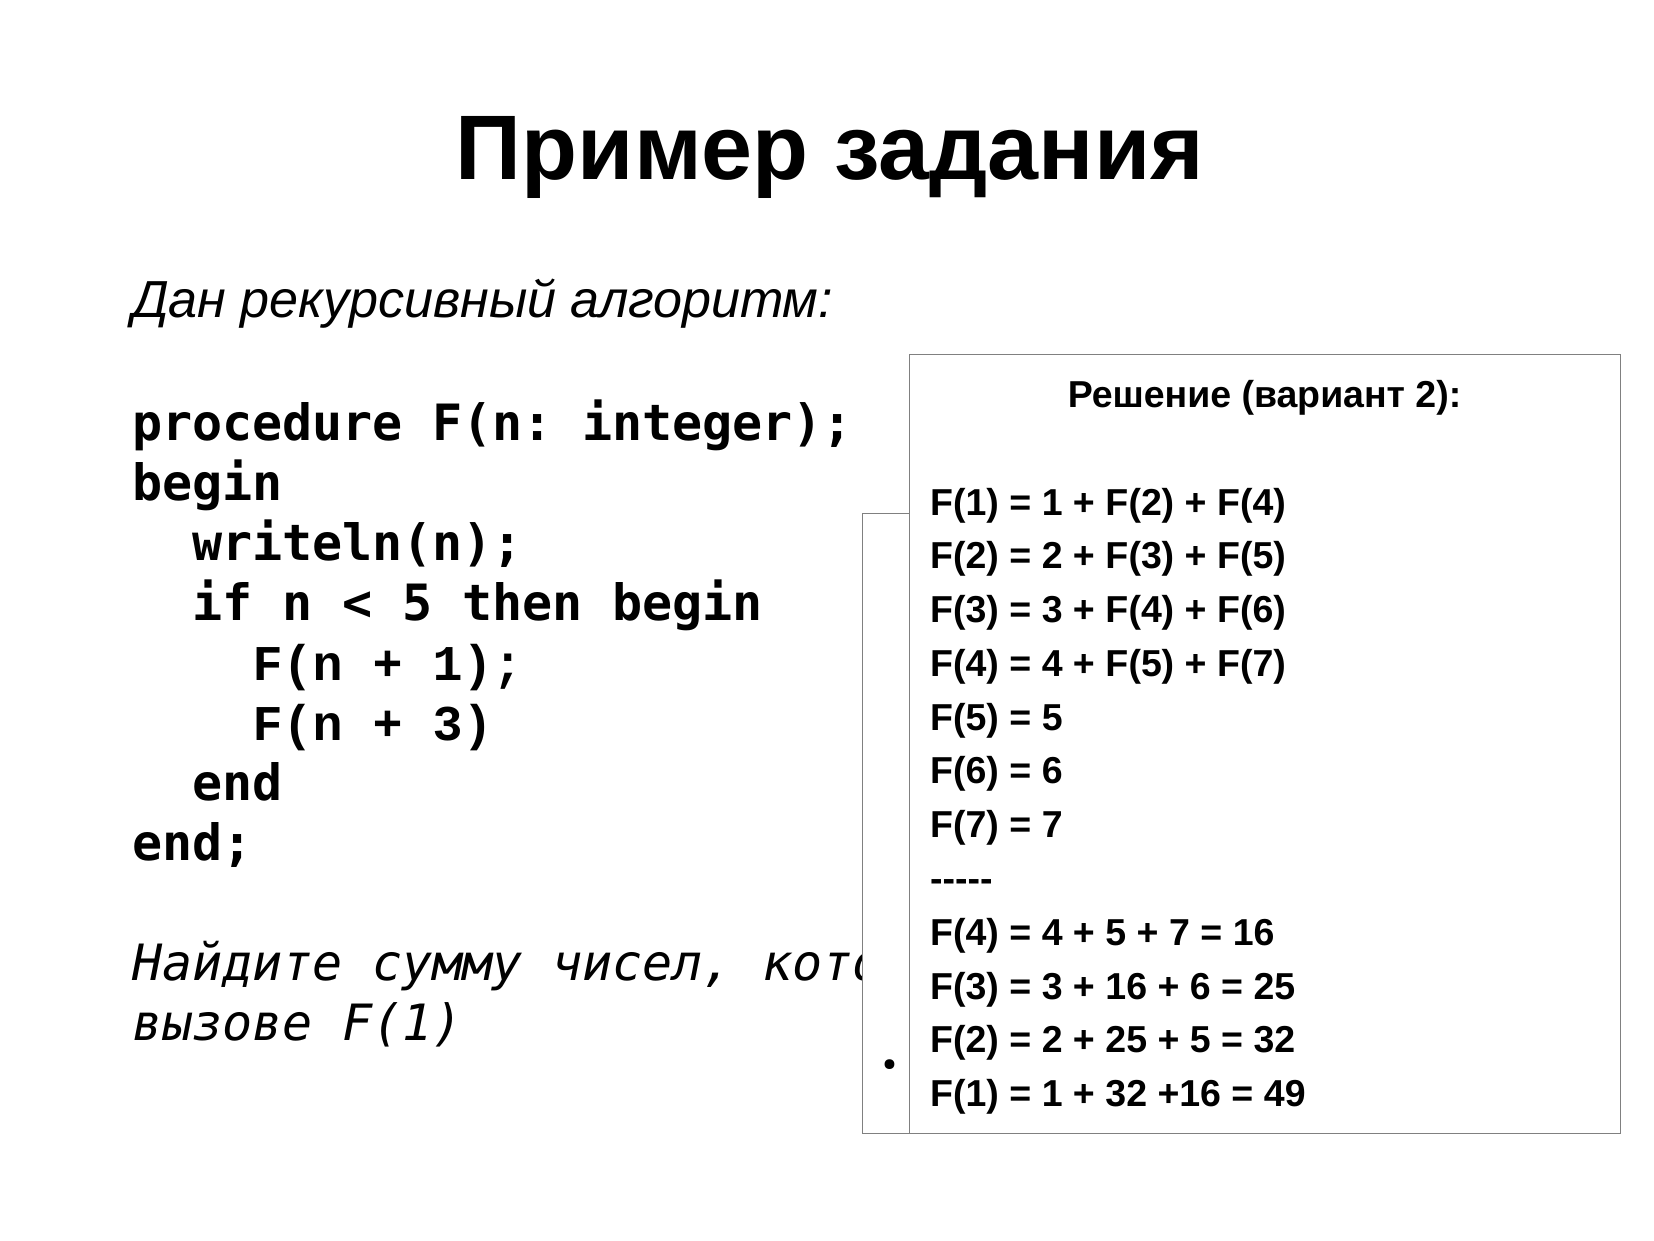

# Пример задания
Дан рекурсивный алгоритм:
procedure F(n: integer);
begin
 writeln(n);
 if n < 5 then begin
 F(n + 1);
 F(n + 3)
 end
end;
Найдите сумму чисел, которые будут выведены при вызове F(1)
Решение (вариант 2):
F(1) = 1 + F(2) + F(4)
F(2) = 2 + F(3) + F(5)
F(3) = 3 + F(4) + F(6)
F(4) = 4 + F(5) + F(7)
F(5) = 5
F(6) = 6
F(7) = 7
-----
F(4) = 4 + 5 + 7 = 16
F(3) = 3 + 16 + 6 = 25
F(2) = 2 + 25 + 5 = 32
F(1) = 1 + 32 +16 = 49
Решение:
Складываем все числа, получаем 49
1
2
4
3
5
5
7
4
6
5
7